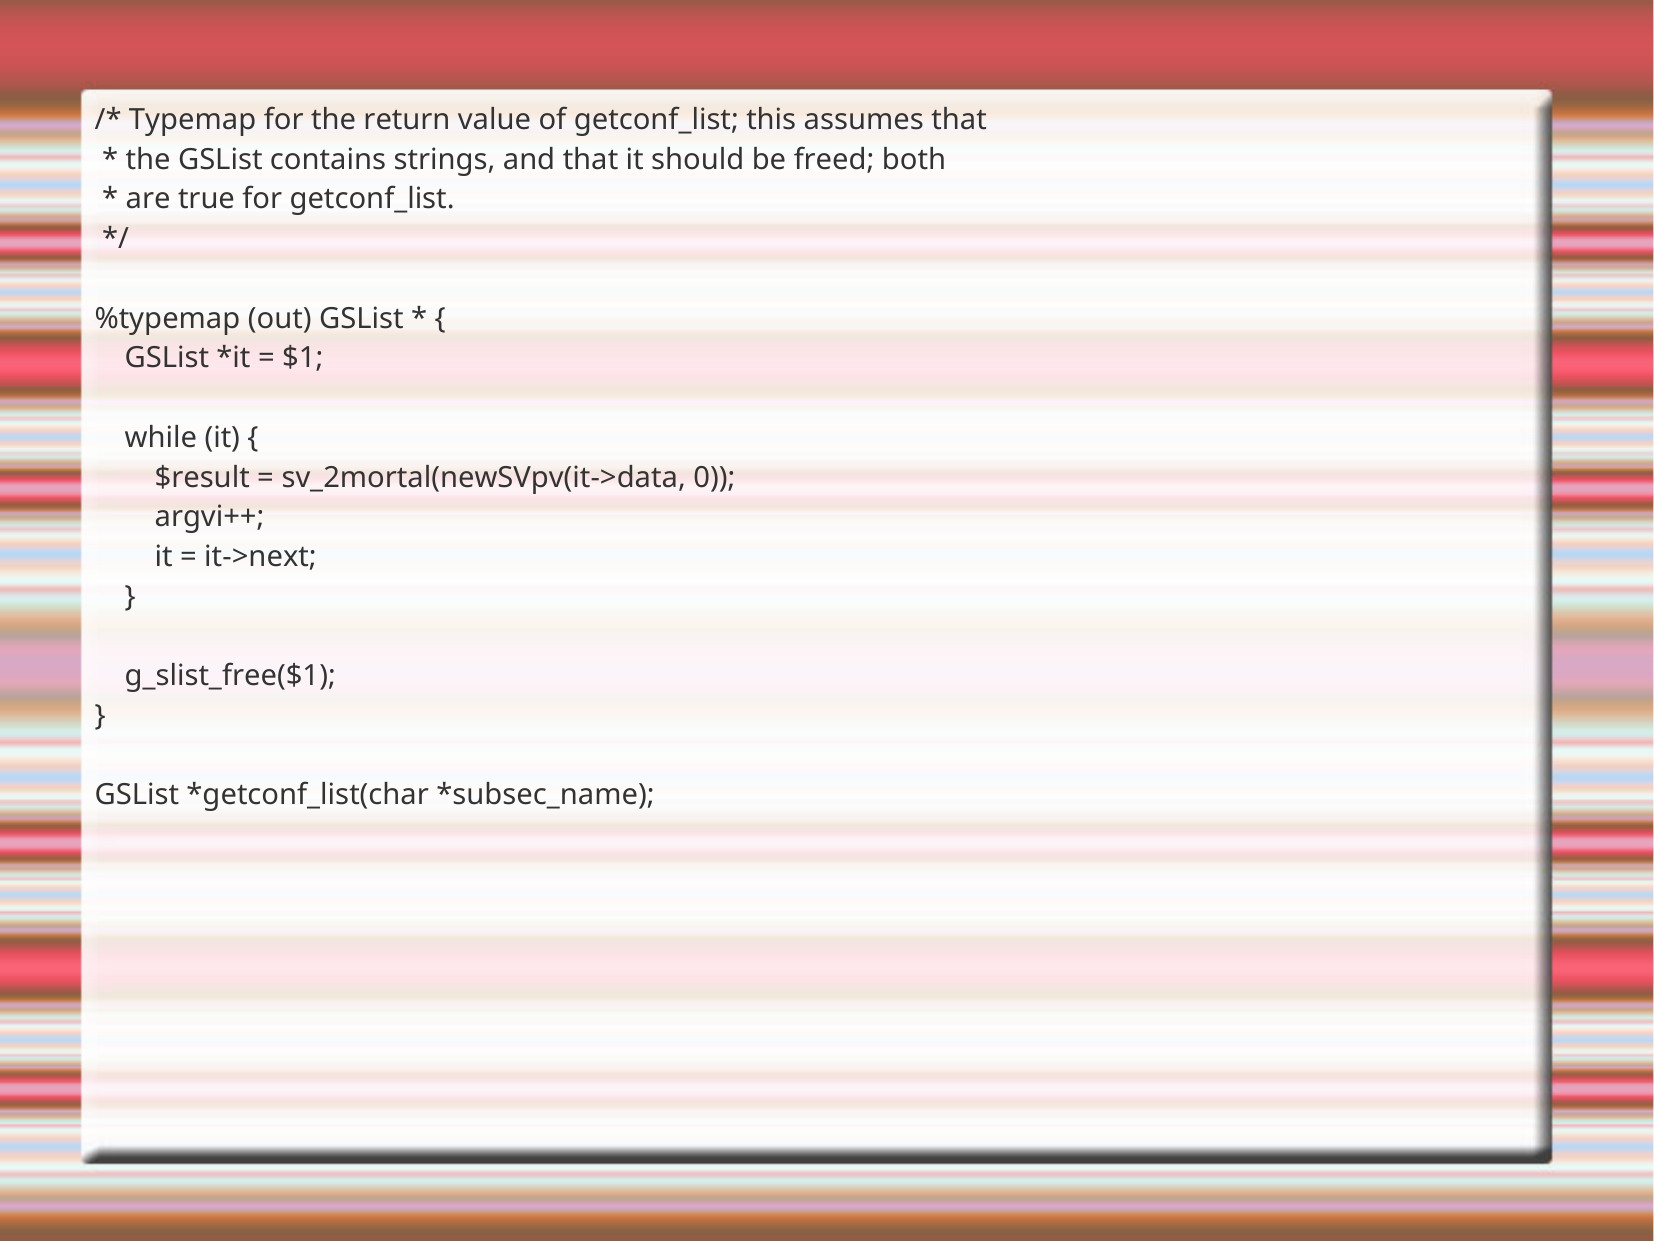

# /* Typemap for the return value of getconf_list; this assumes that
 * the GSList contains strings, and that it should be freed; both
 * are true for getconf_list.
 */
%typemap (out) GSList * {
 GSList *it = $1;
 while (it) {
 $result = sv_2mortal(newSVpv(it->data, 0));
 argvi++;
 it = it->next;
 }
 g_slist_free($1);
}
GSList *getconf_list(char *subsec_name);